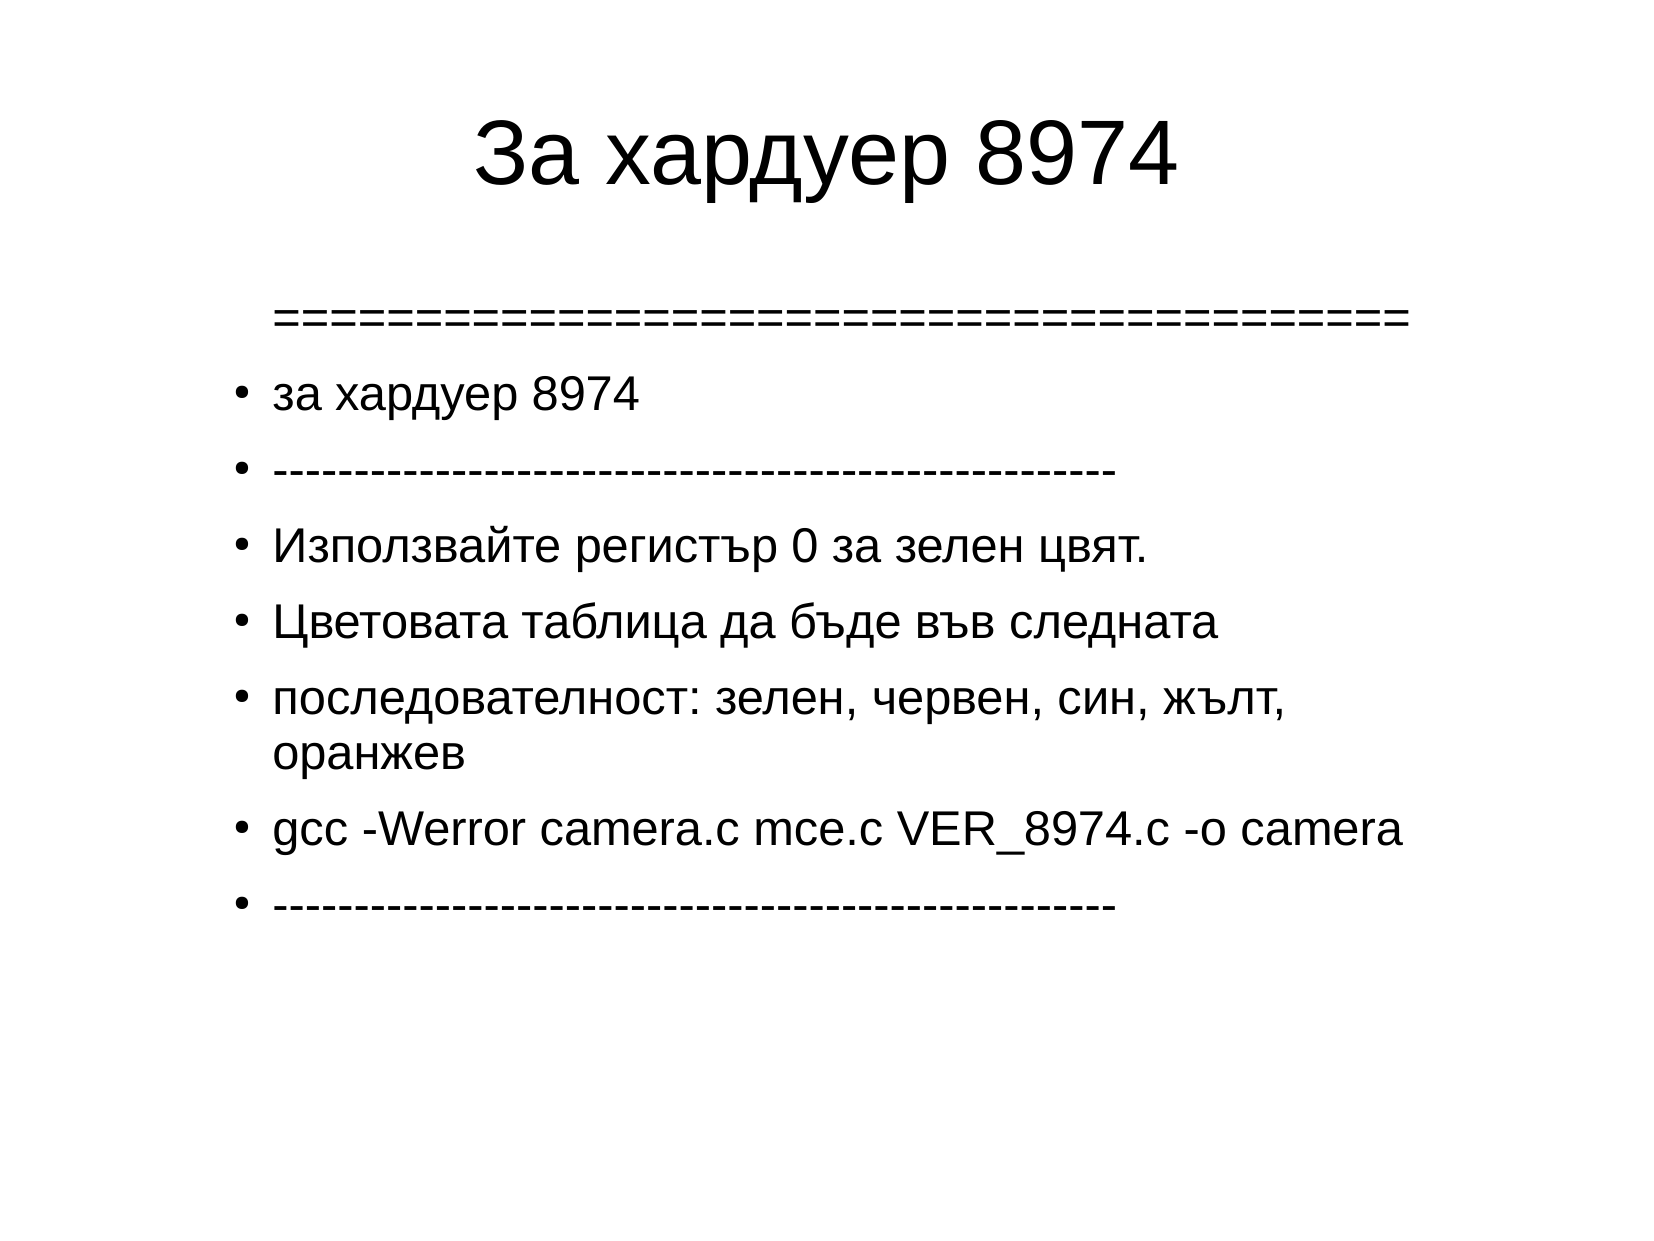

# За хардуер 8974
========================================
за хардуер 8974
----------------------------------------------------
Използвайте регистър 0 за зелен цвят.
Цветовата таблица да бъде във следната
последователност: зелен, червен, син, жълт, оранжев
gcc -Werror camera.c mce.c VER_8974.c -o camera
----------------------------------------------------